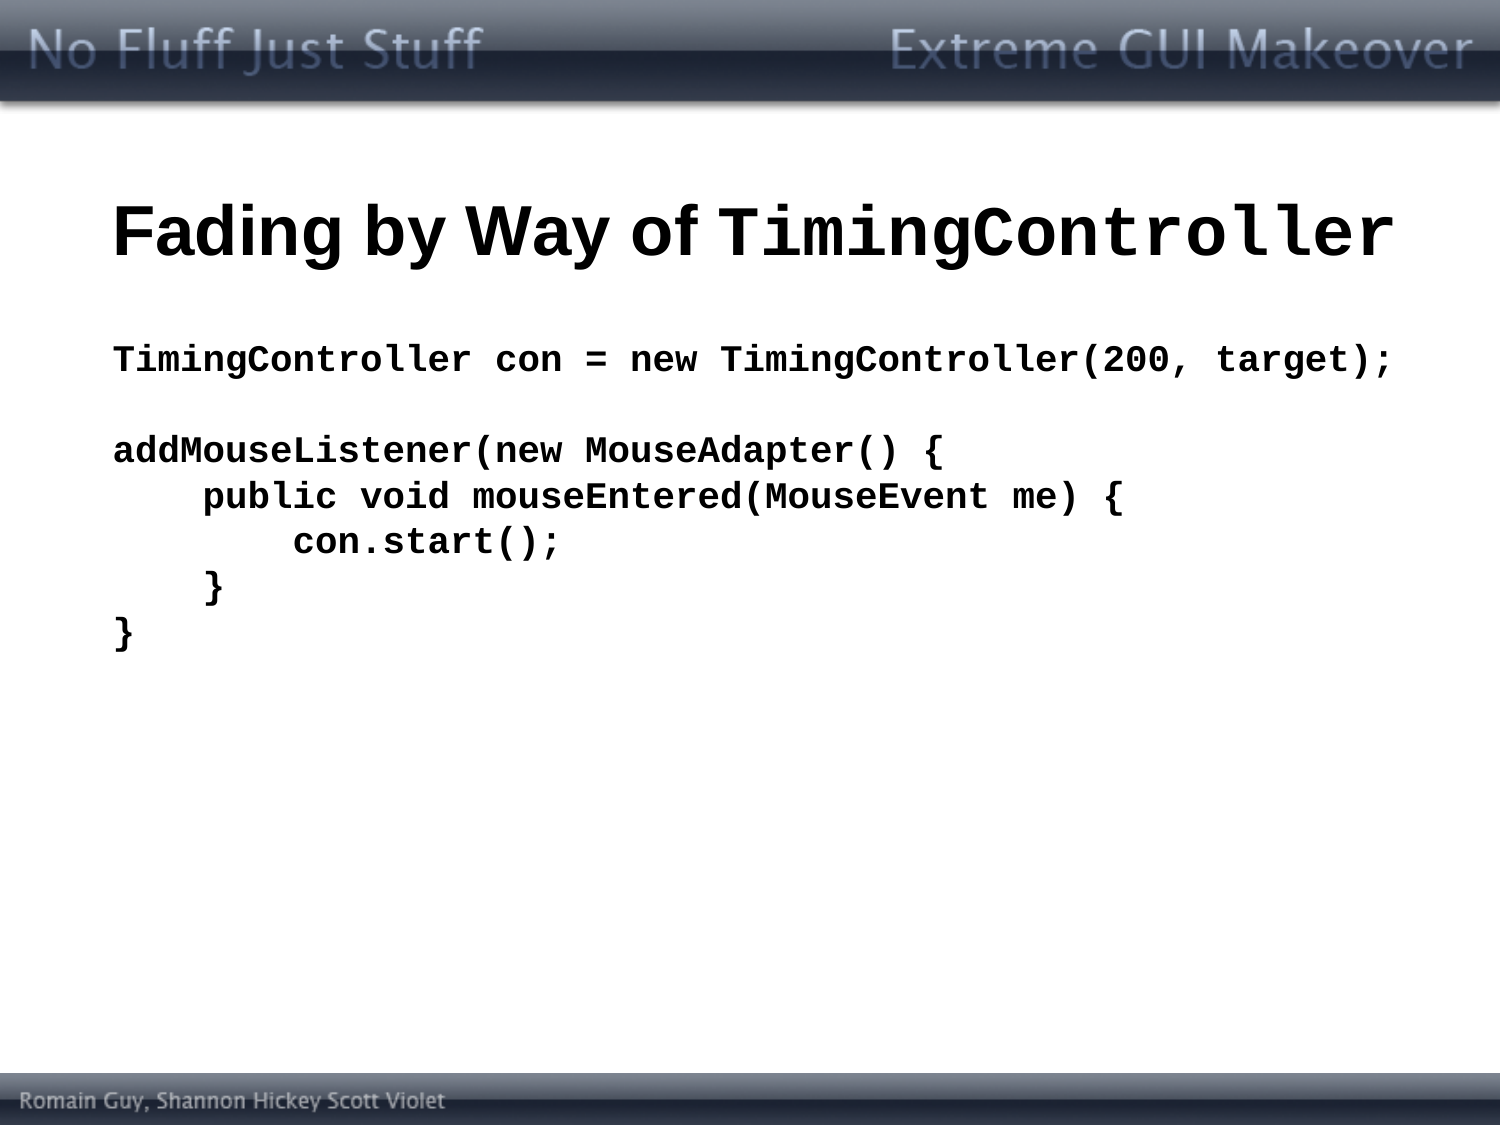

# Fading by Way of TimingController
TimingController con = new TimingController(200, target);
addMouseListener(new MouseAdapter() {
 public void mouseEntered(MouseEvent me) {
 con.start();
 }
}